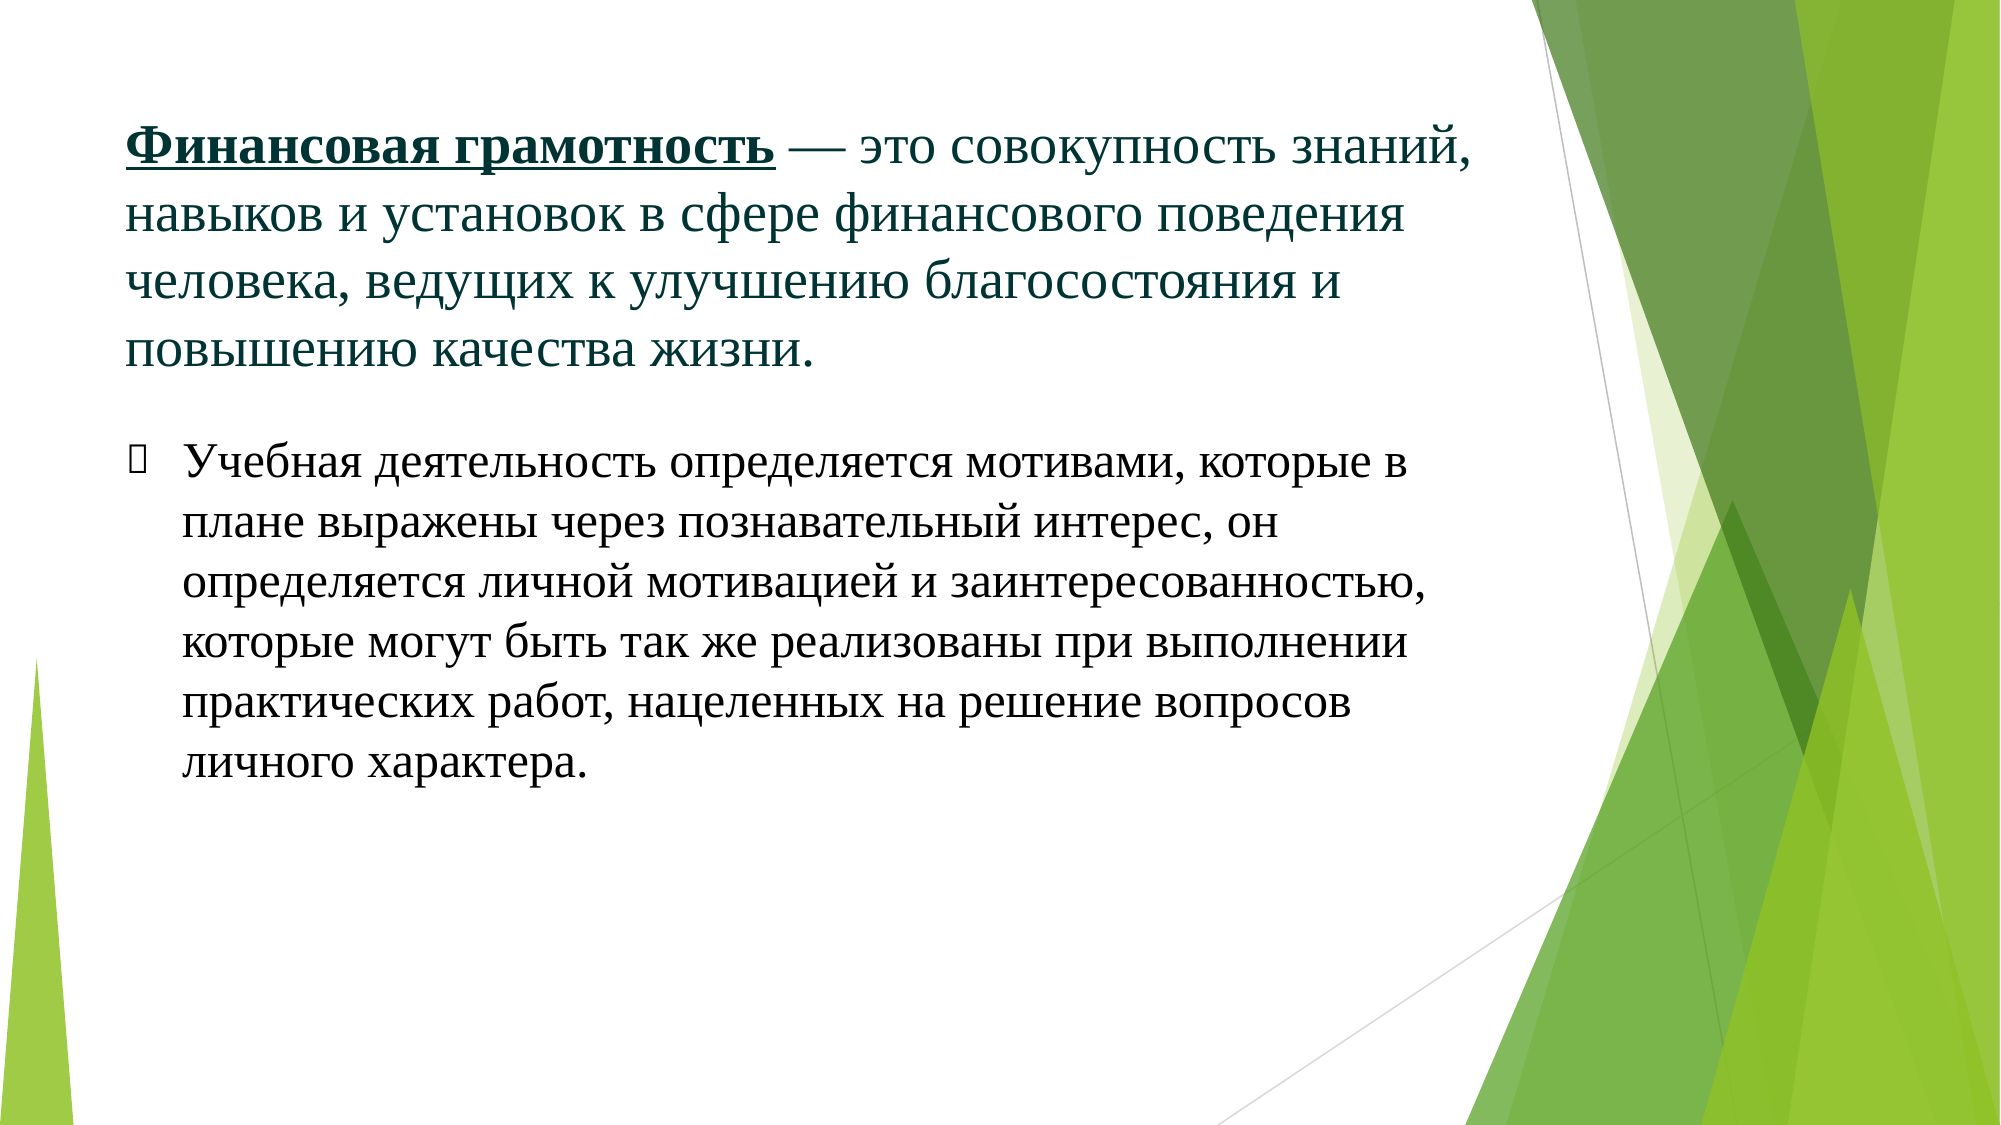

# Финансовая грамотность — это совокупность знаний, навыков и установок в сфере финансового поведения человека, ведущих к улучшению благосостояния и повышению качества жизни.
Учебная деятельность определяется мотивами, которые в плане выражены через познавательный интерес, он определяется личной мотивацией и заинтересованностью, которые могут быть так же реализованы при выполнении практических работ, нацеленных на решение вопросов личного характера.